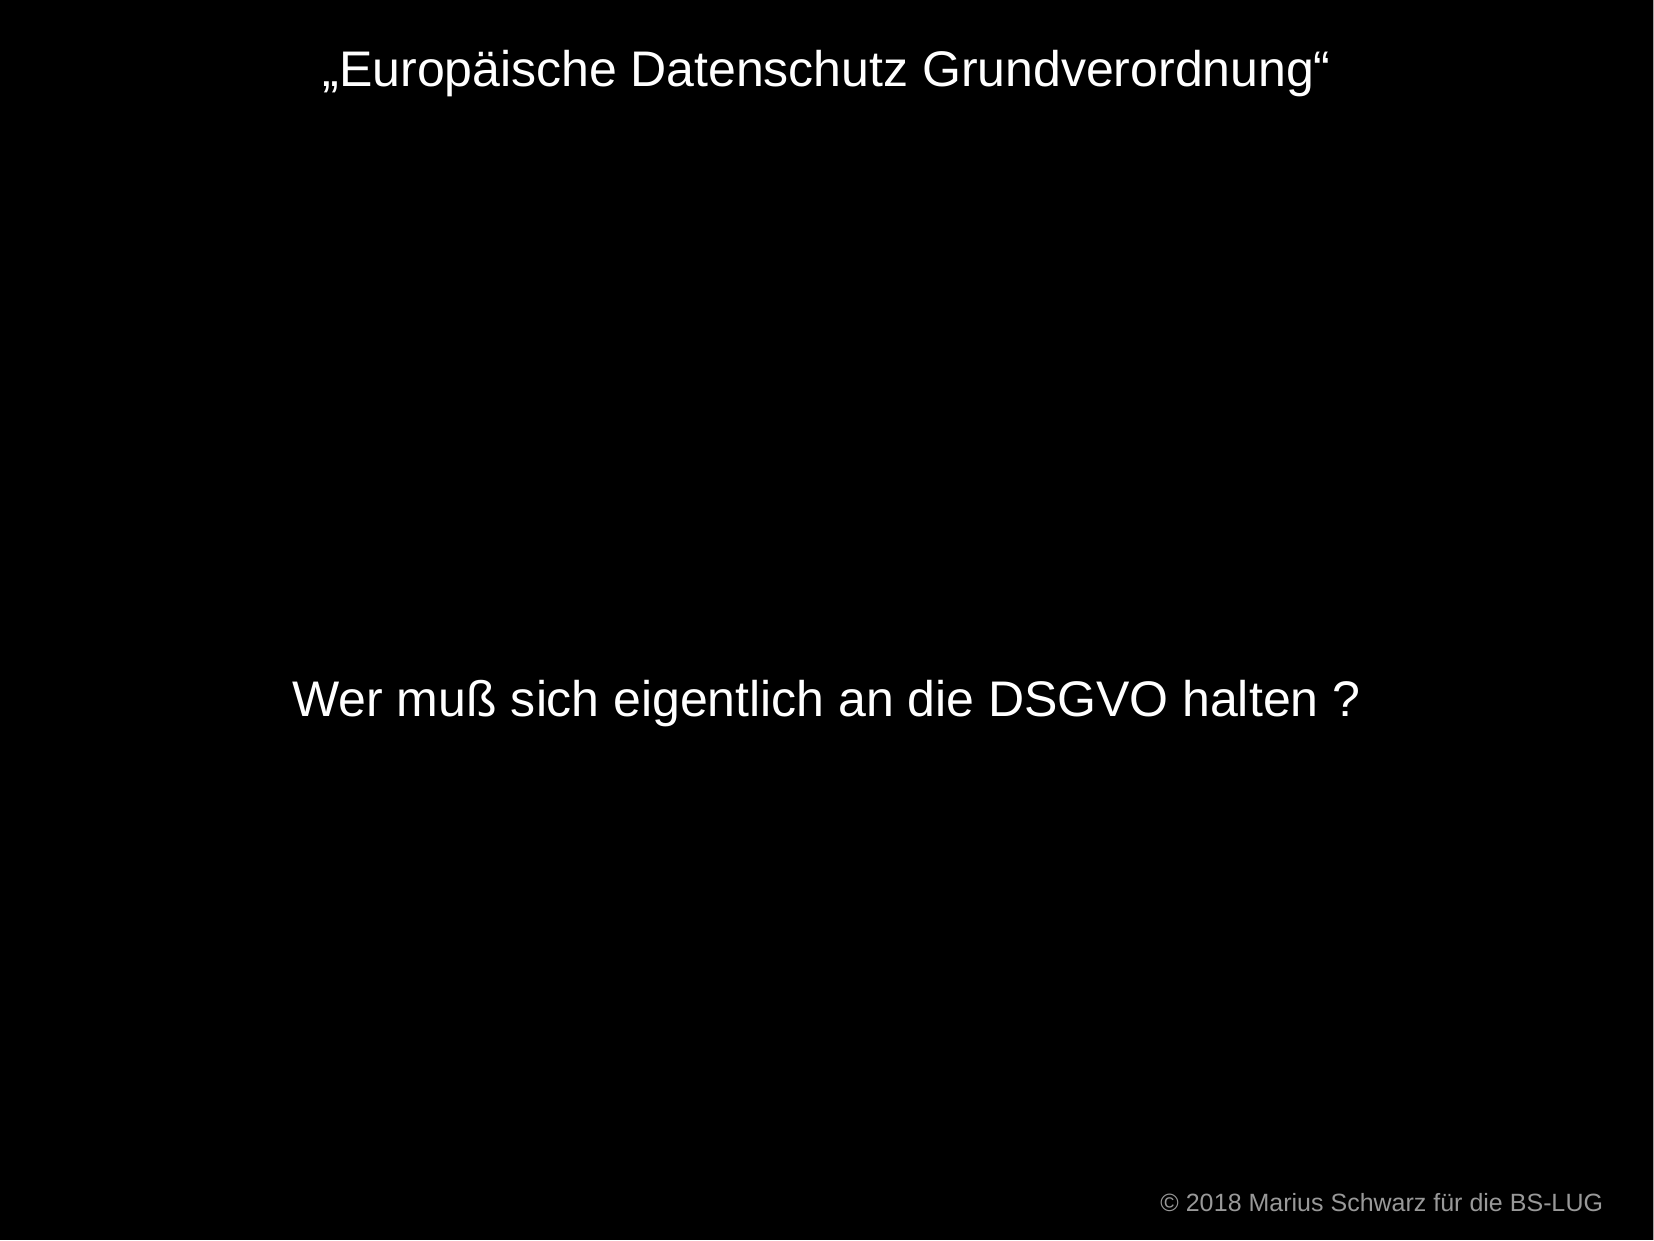

# „Europäische Datenschutz Grundverordnung“
Wer muß sich eigentlich an die DSGVO halten ?
© 2018 Marius Schwarz für die BS-LUG